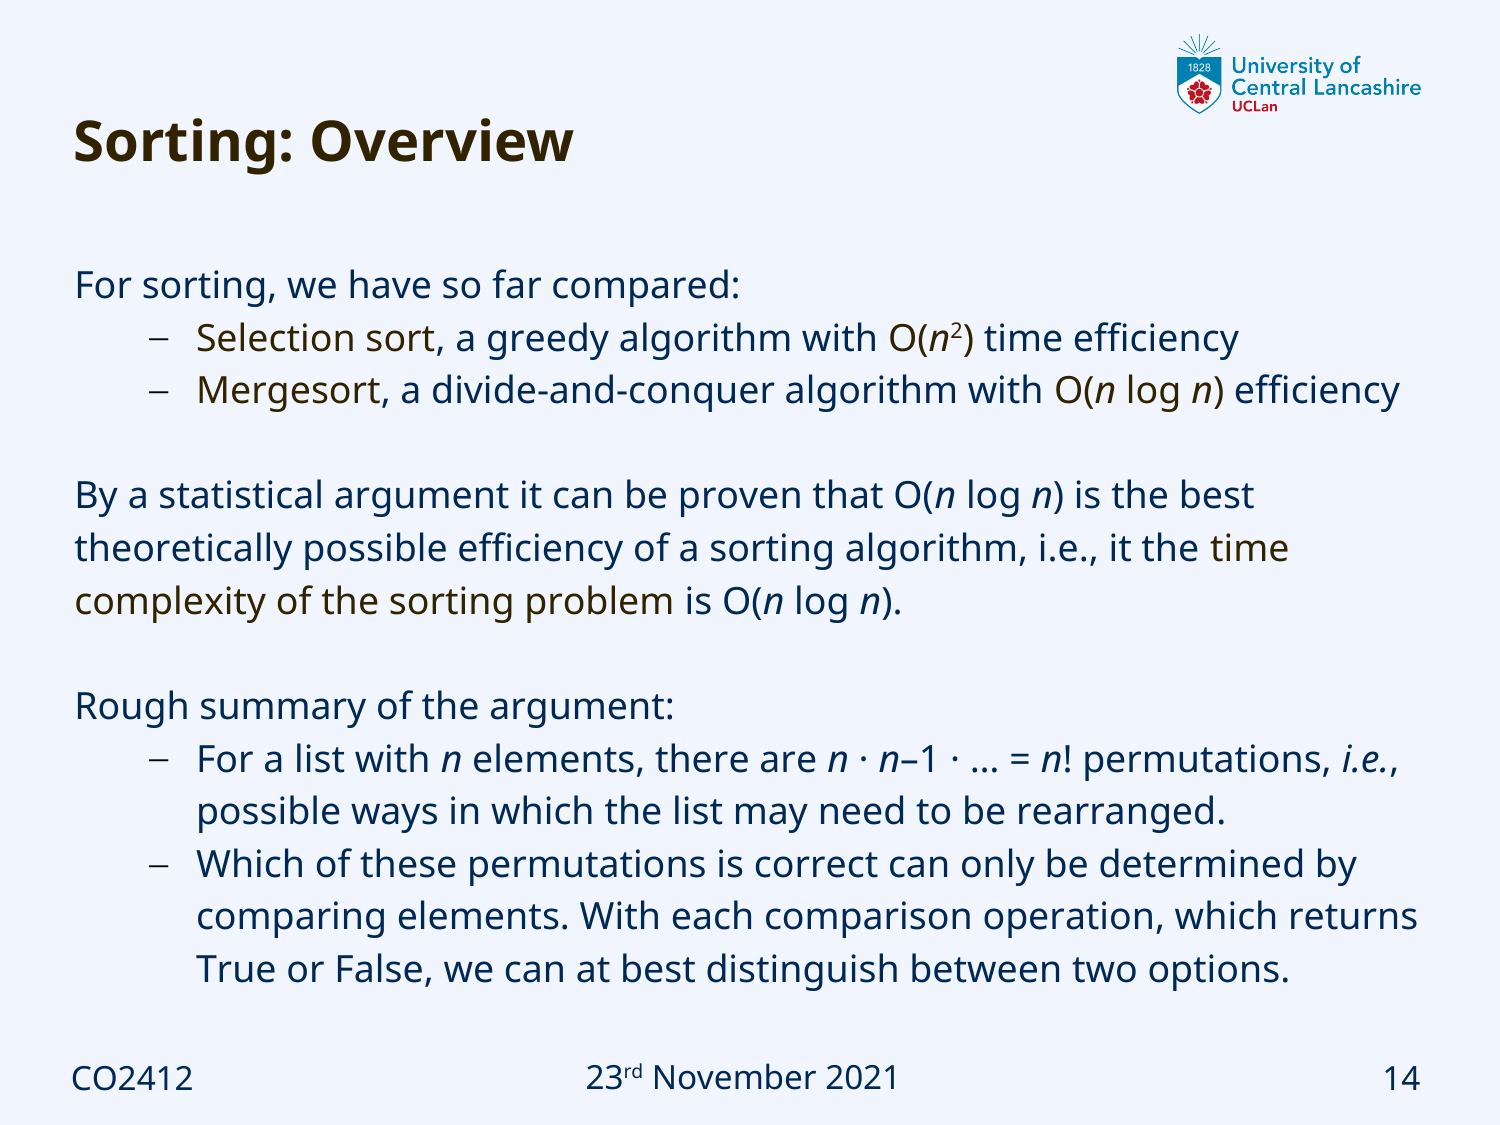

# Sorting: Overview
For sorting, we have so far compared:
Selection sort, a greedy algorithm with O(n2) time efficiency
Mergesort, a divide-and-conquer algorithm with O(n log n) efficiency
By a statistical argument it can be proven that O(n log n) is the best theoretically possible efficiency of a sorting algorithm, i.e., it the time complexity of the sorting problem is O(n log n).
Rough summary of the argument:
For a list with n elements, there are n · n–1 · … = n! permutations, i.e., possible ways in which the list may need to be rearranged.
Which of these permutations is correct can only be determined by comparing elements. With each comparison operation, which returns True or False, we can at best distinguish between two options.